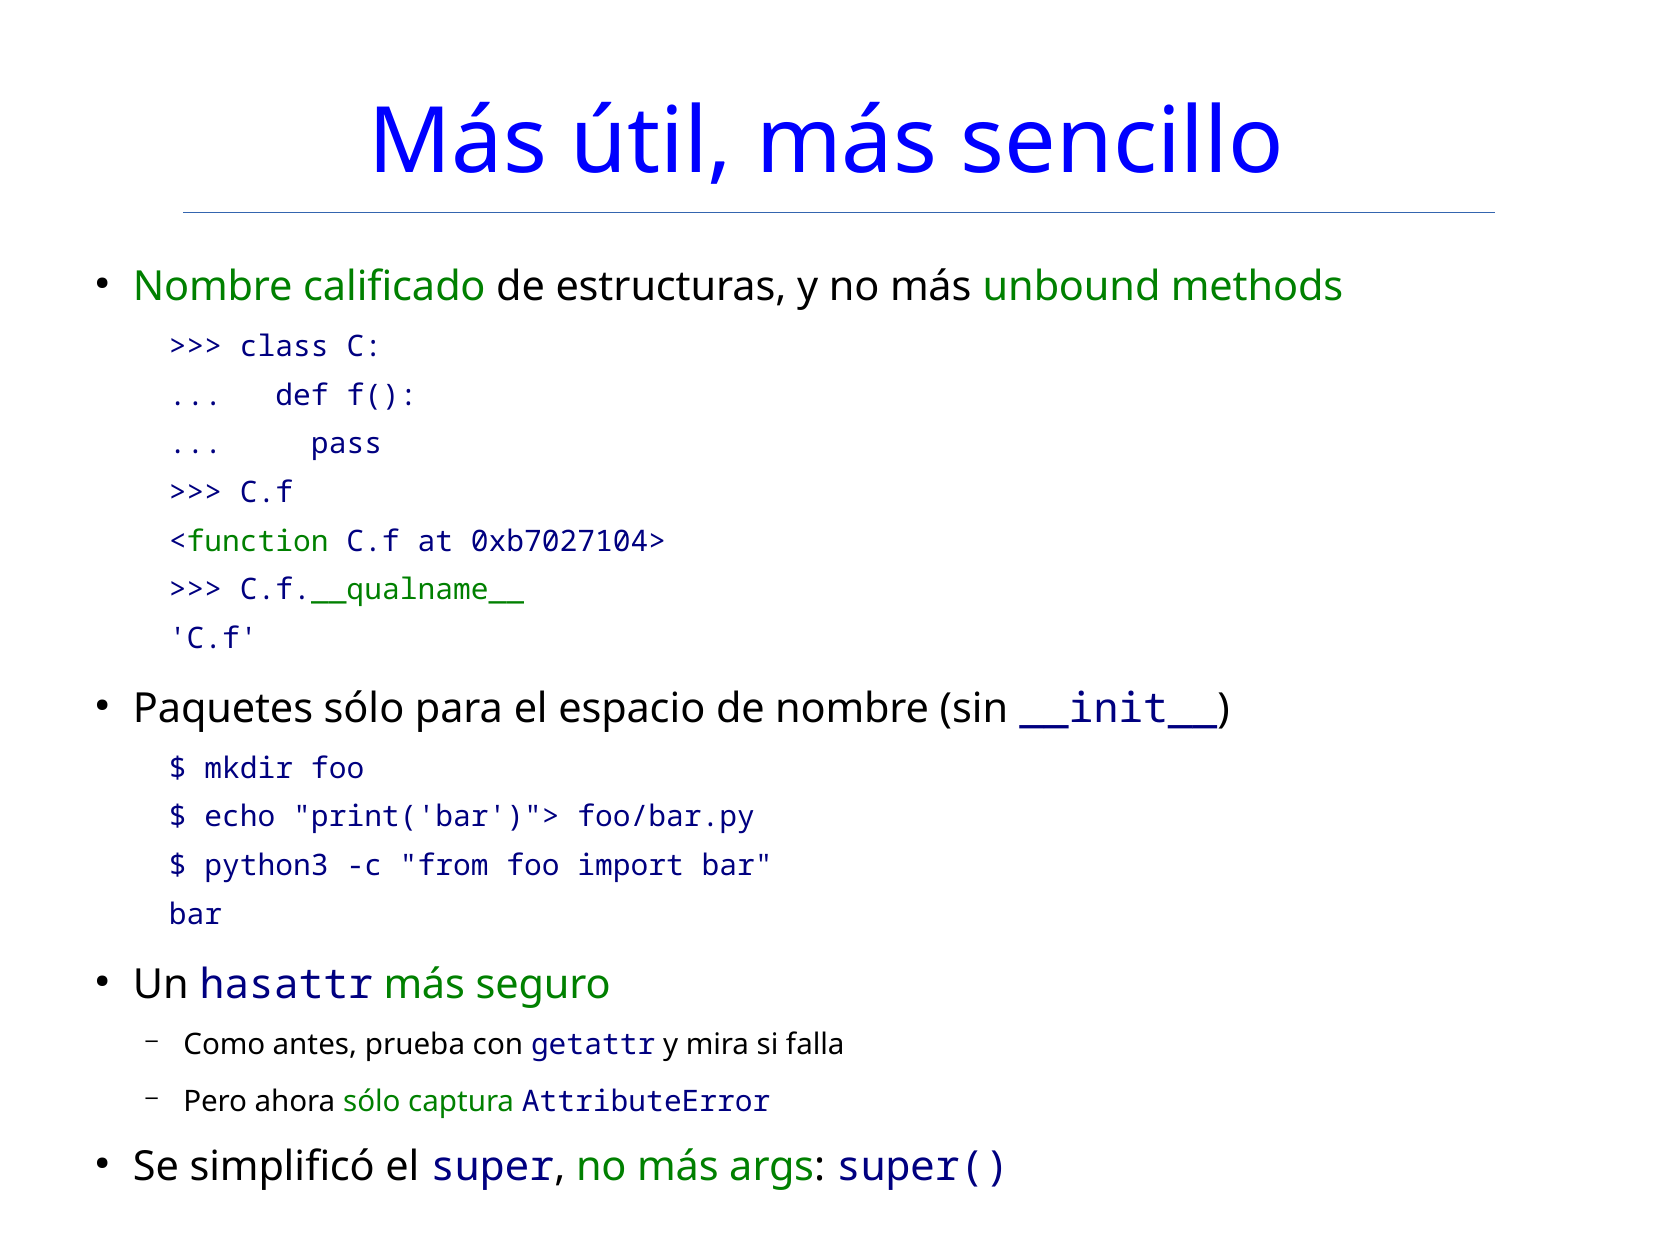

# Más útil, más sencillo
Nombre calificado de estructuras, y no más unbound methods
>>> class C:
... def f():
... pass
>>> C.f
<function C.f at 0xb7027104>
>>> C.f.__qualname__
'C.f'
Paquetes sólo para el espacio de nombre (sin __init__)
$ mkdir foo
$ echo "print('bar')"> foo/bar.py
$ python3 -c "from foo import bar"
bar
Un hasattr más seguro
Como antes, prueba con getattr y mira si falla
Pero ahora sólo captura AttributeError
Se simplificó el super, no más args: super()